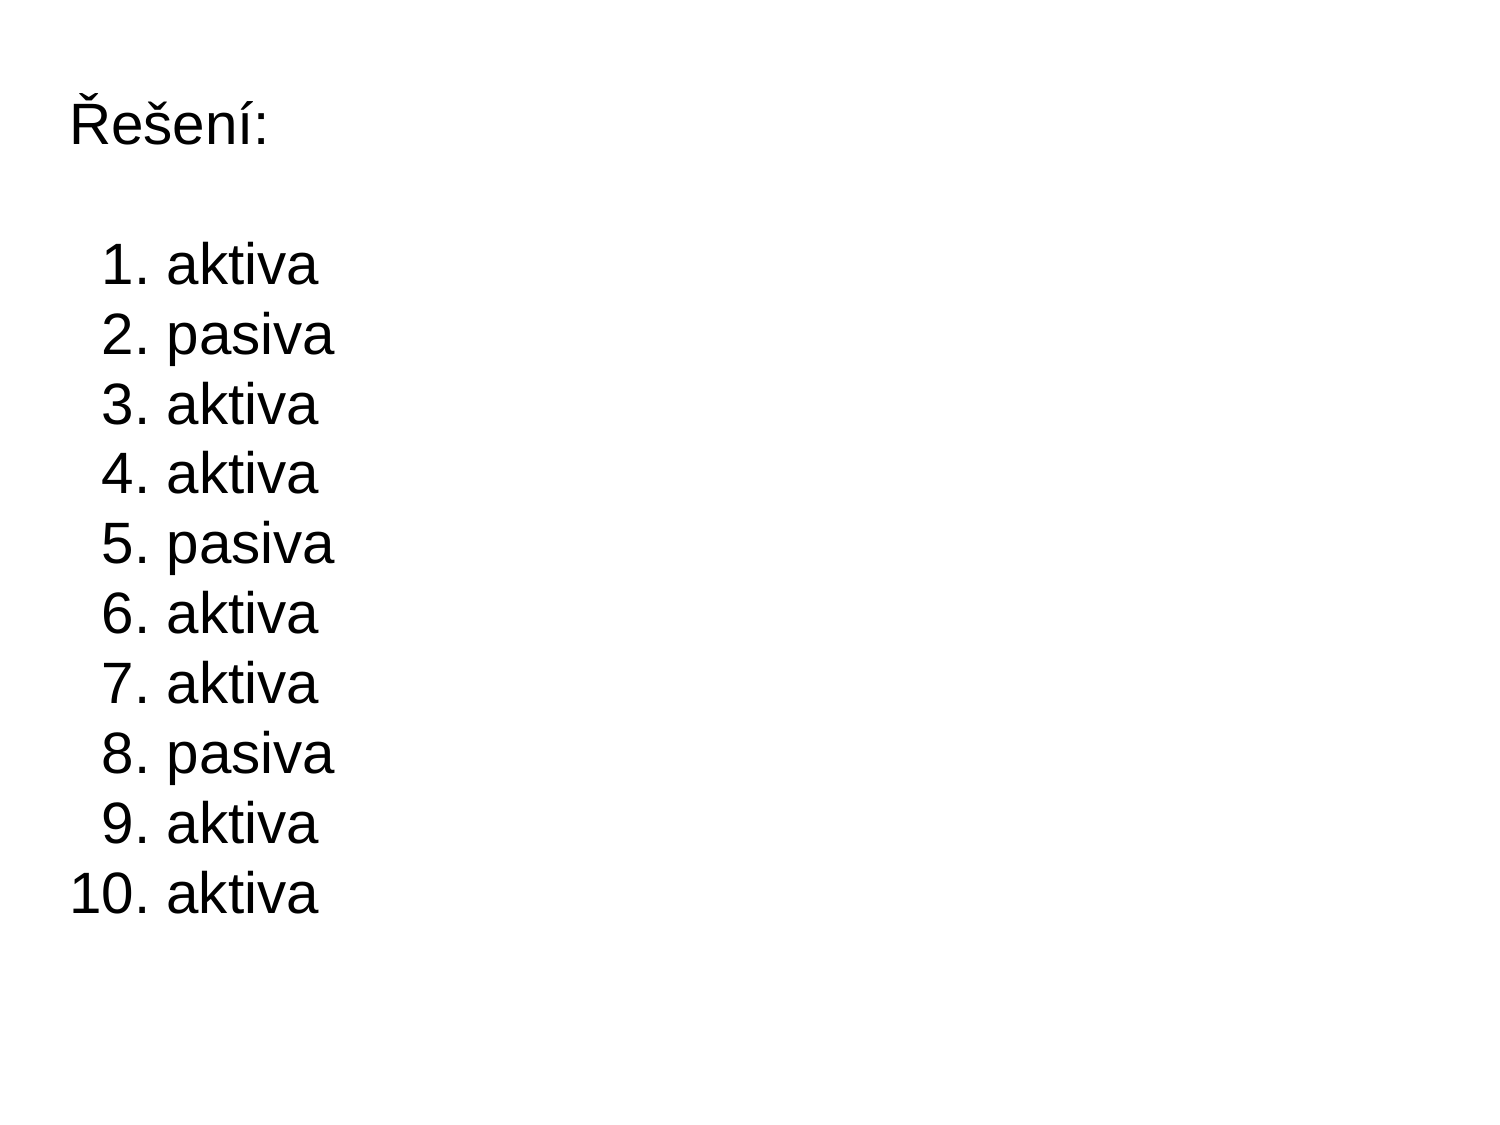

Řešení:
 1. aktiva
 2. pasiva
 3. aktiva
 4. aktiva
 5. pasiva
 6. aktiva
 7. aktiva
 8. pasiva
 9. aktiva
10. aktiva